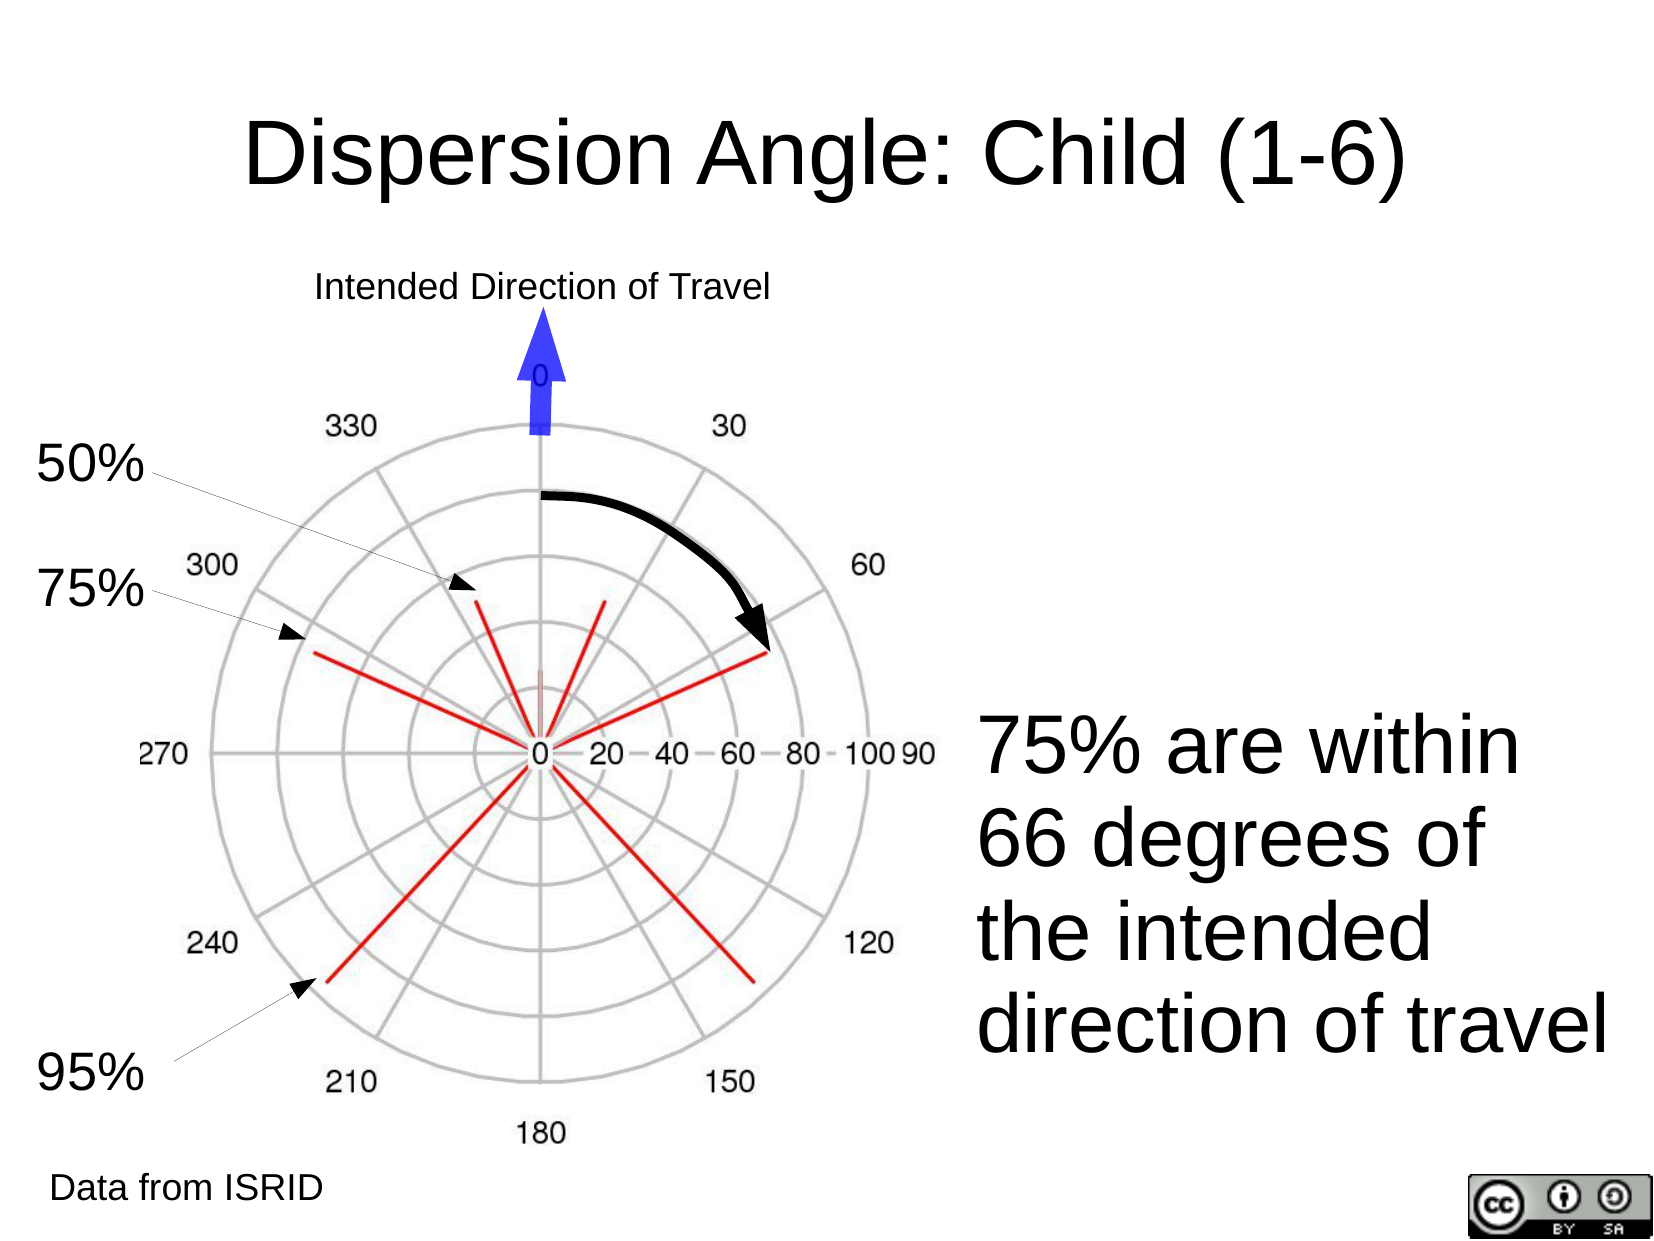

# Dispersion Angle: Child (1-6)
Intended Direction of Travel
50%
75%
75% are within
66 degrees of
the intended
direction of travel
95%
Data from ISRID